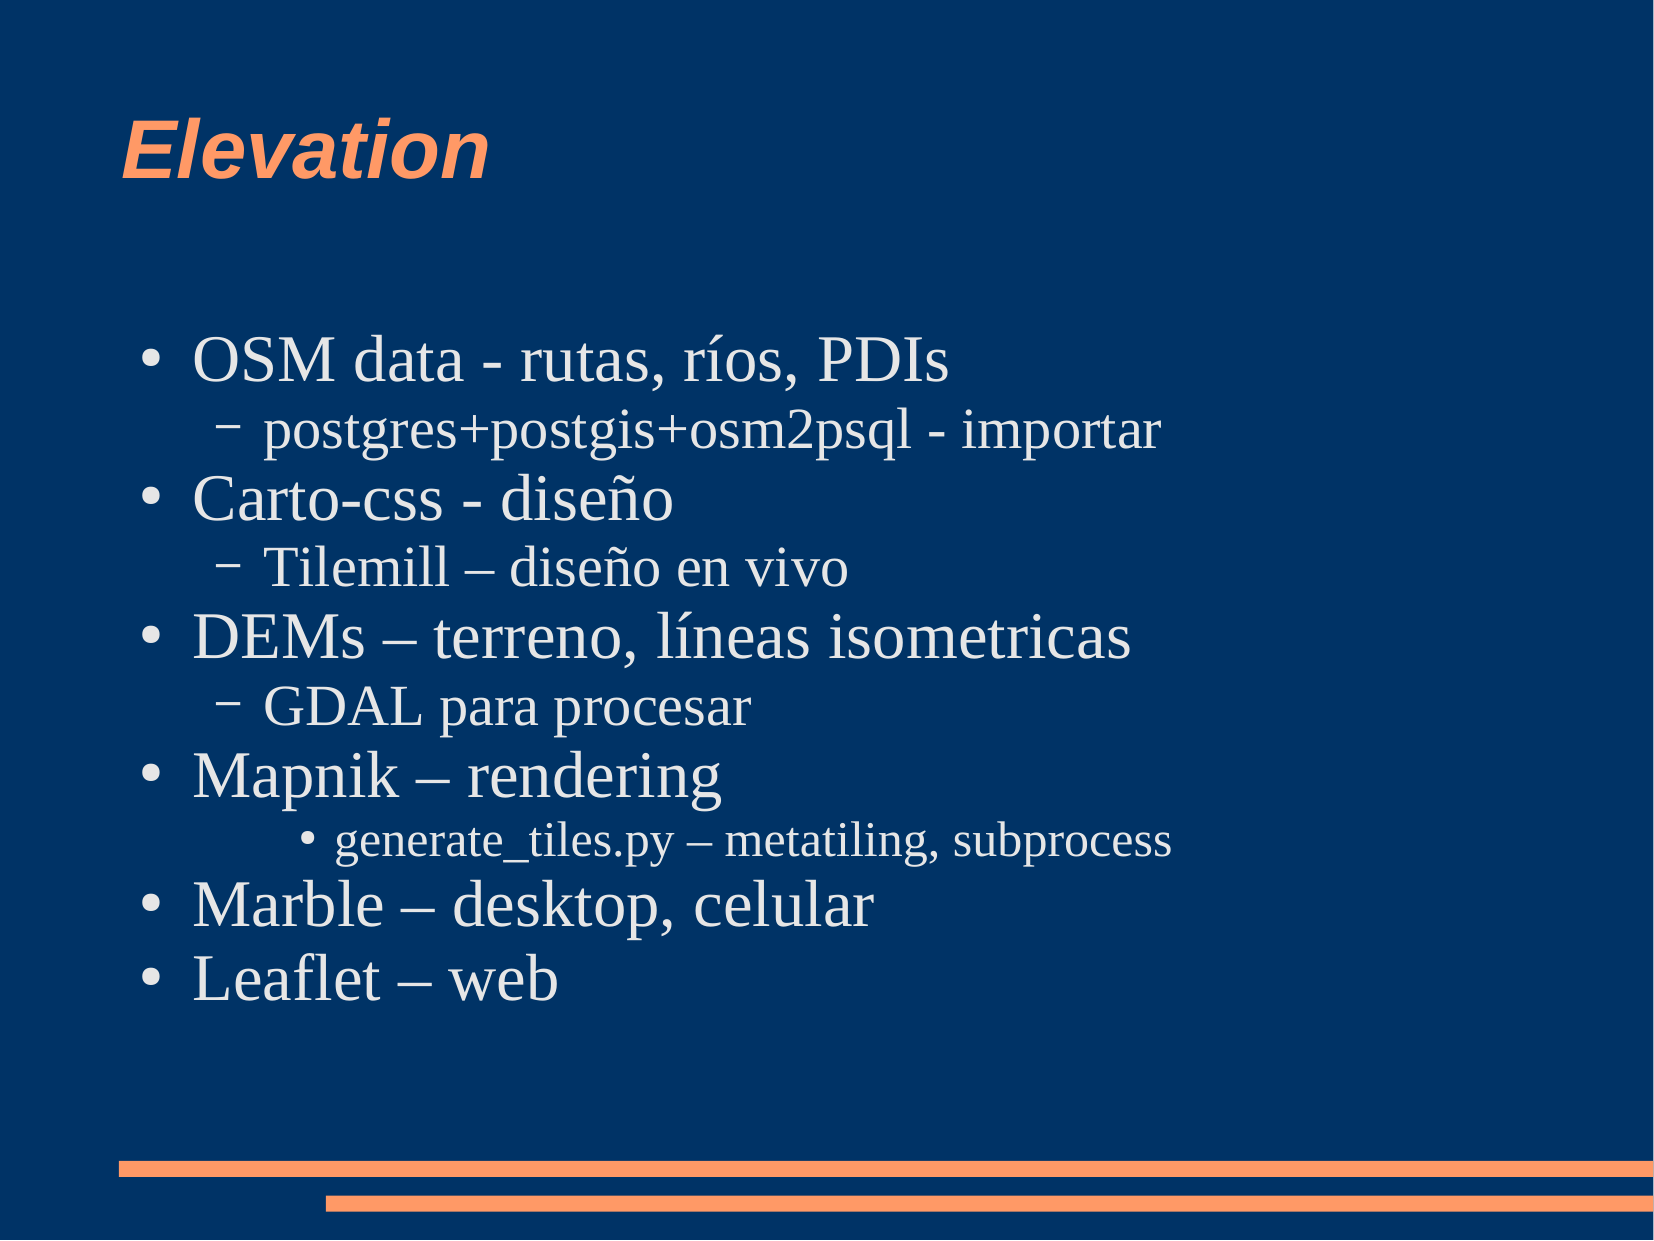

# Elevation
OSM data - rutas, ríos, PDIs
postgres+postgis+osm2psql - importar
Carto-css - diseño
Tilemill – diseño en vivo
DEMs – terreno, líneas isometricas
GDAL para procesar
Mapnik – rendering
generate_tiles.py – metatiling, subprocess
Marble – desktop, celular
Leaflet – web